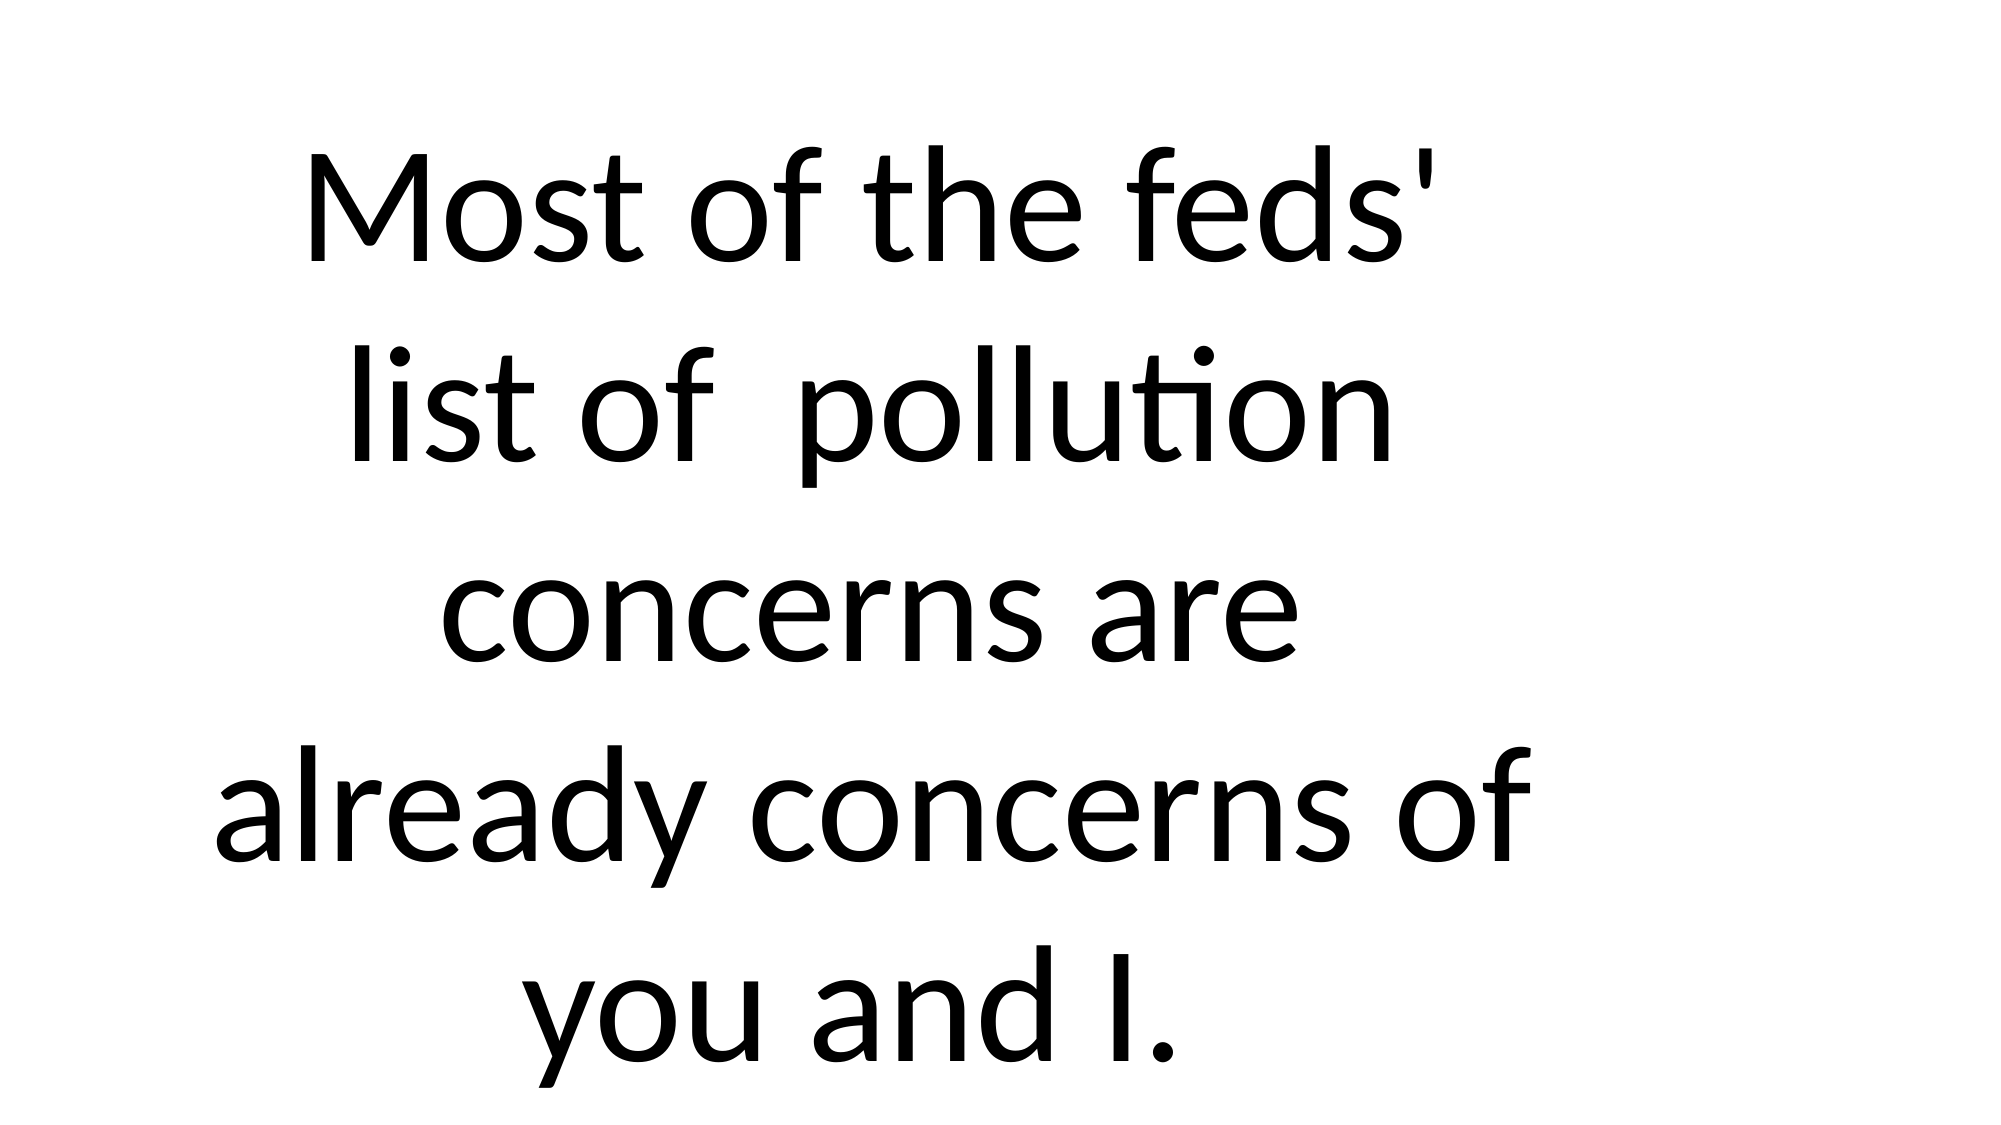

Most of the feds' list of  pollution concerns are already concerns of you and I.